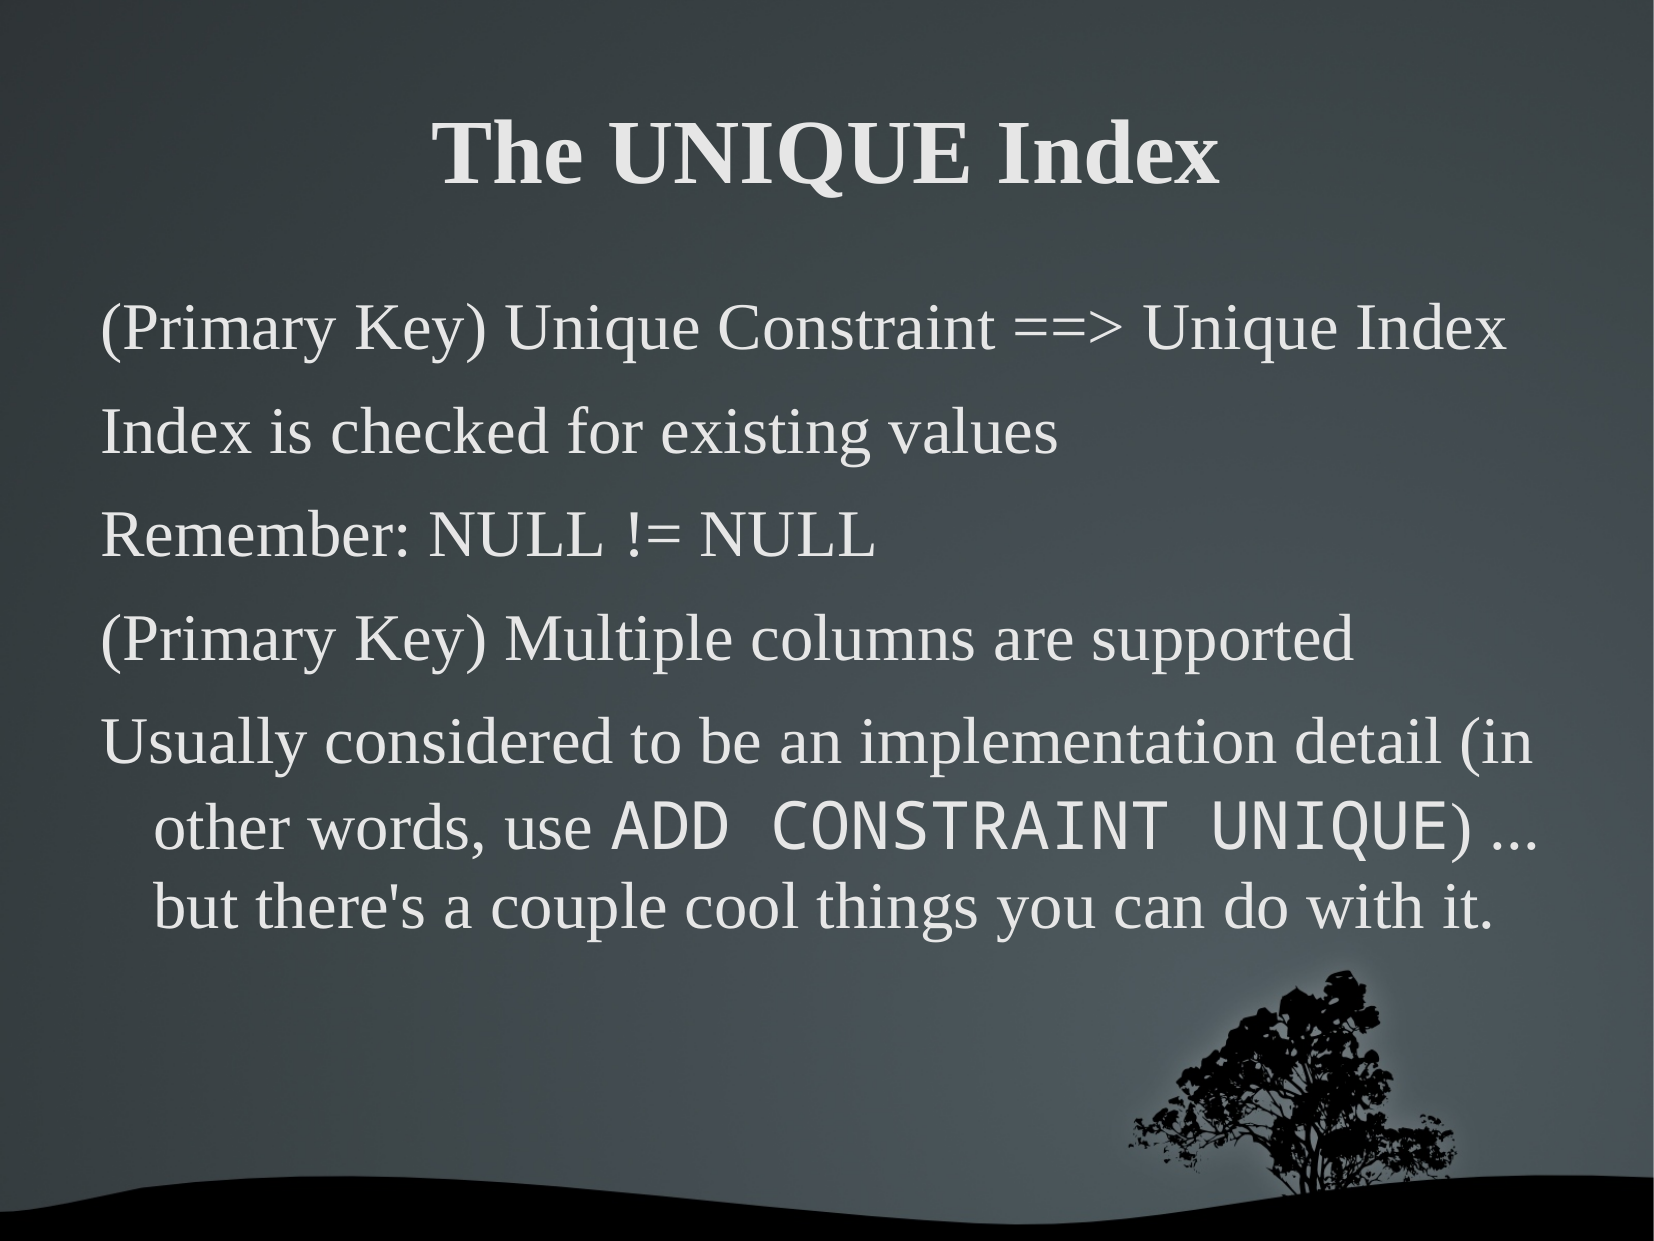

# The UNIQUE Index
(Primary Key) Unique Constraint ==> Unique Index
Index is checked for existing values
Remember: NULL != NULL
(Primary Key) Multiple columns are supported
Usually considered to be an implementation detail (in other words, use ADD CONSTRAINT UNIQUE) ... but there's a couple cool things you can do with it.